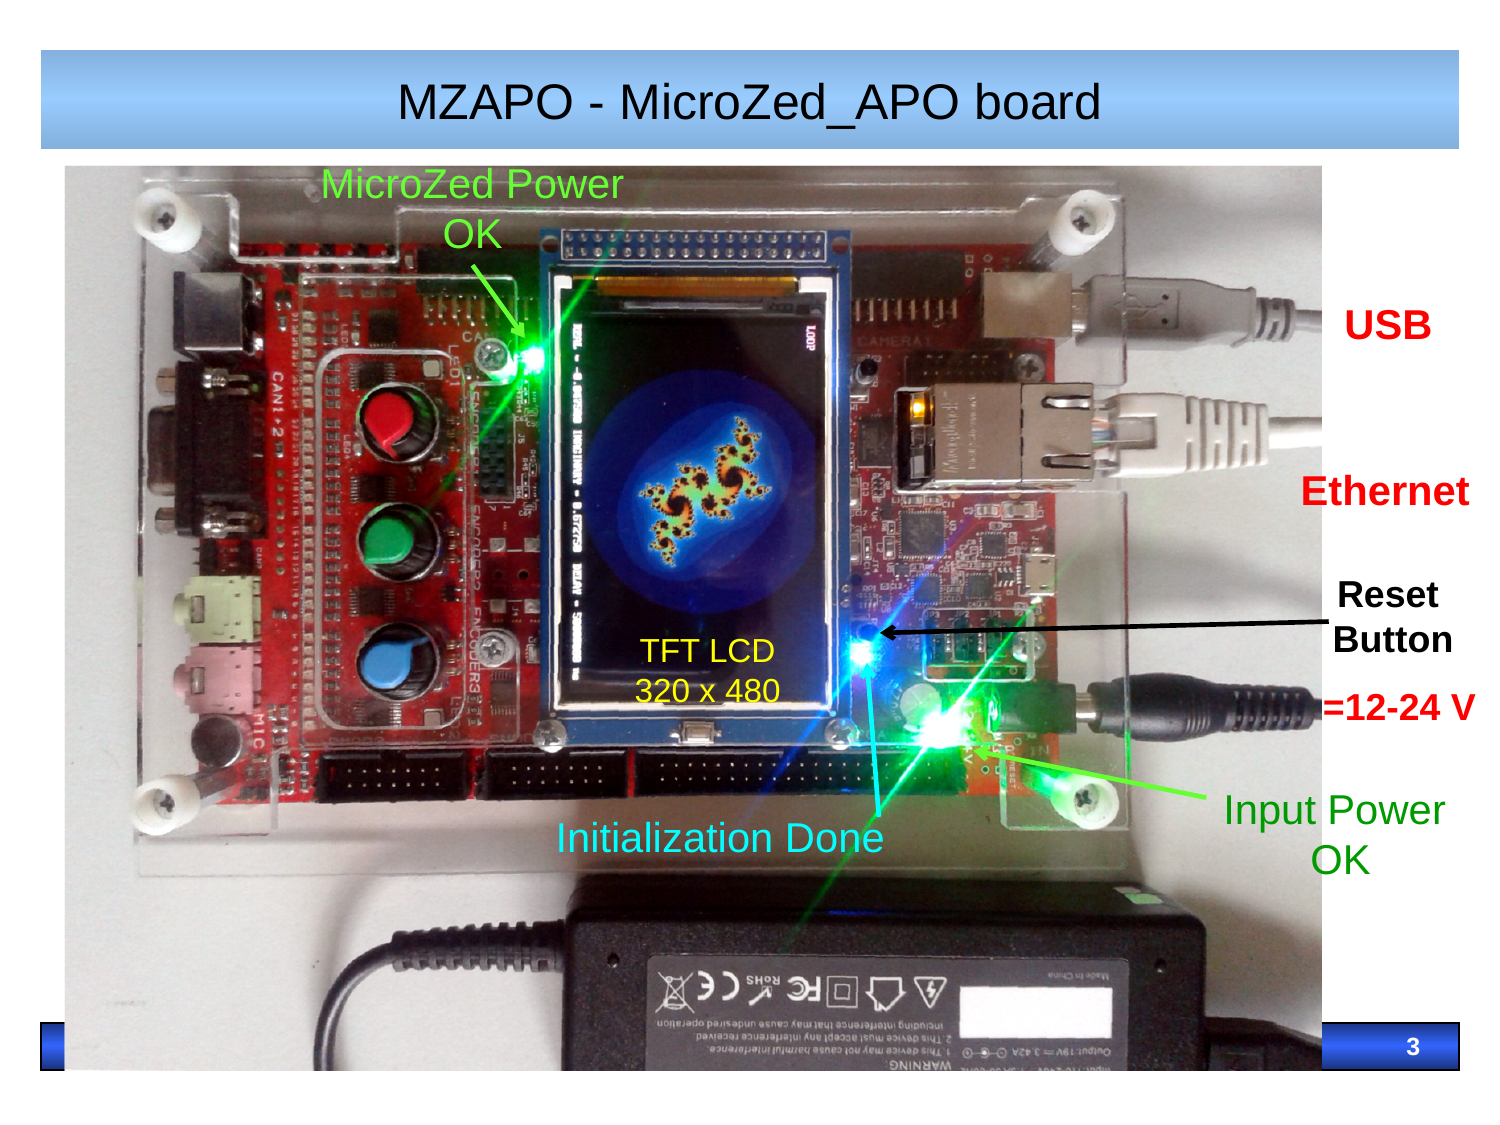

# MZAPO - MicroZed_APO board
MicroZed Power
OK
USB
Ethernet
Reset
Button
TFT LCD
320 x 480
=12-24 V
Input Power
OK
Initialization Done
B35APO Computer Architectures